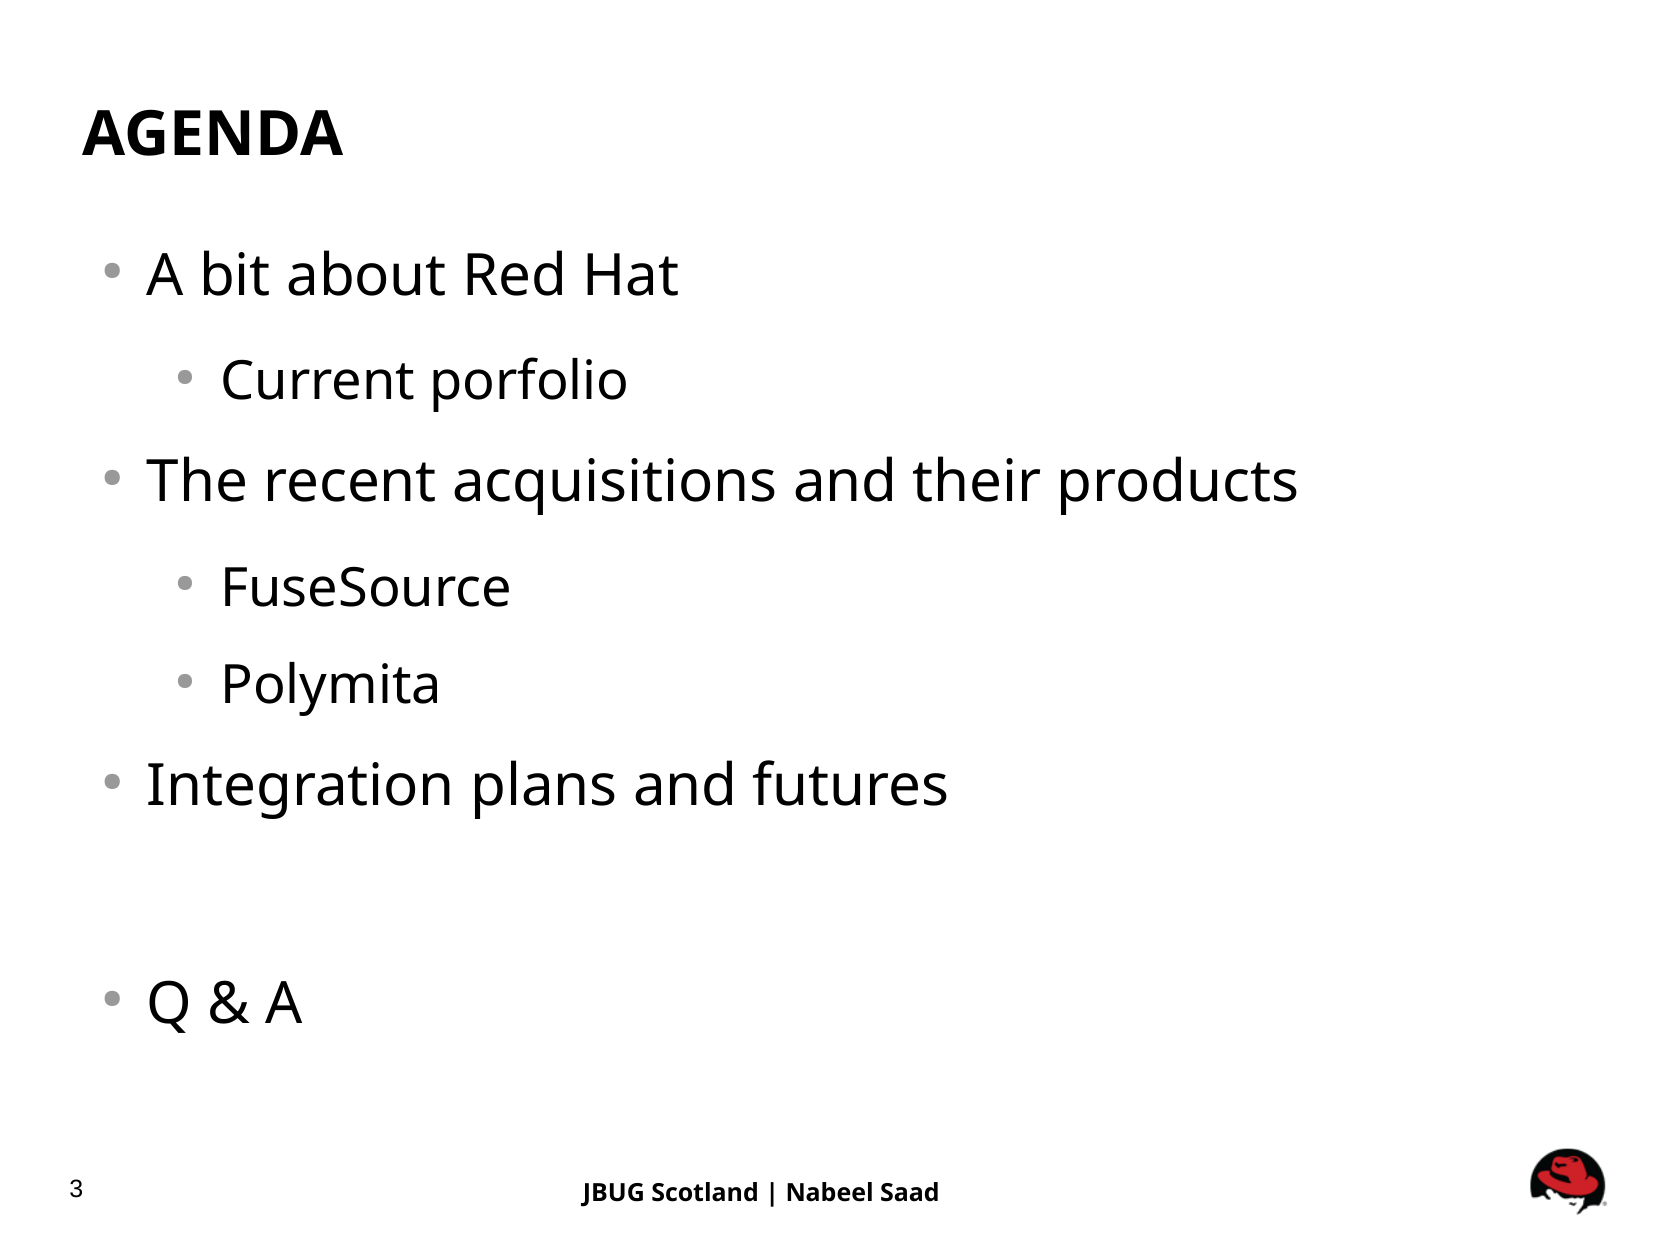

# AGENDA
A bit about Red Hat
Current porfolio
The recent acquisitions and their products
FuseSource
Polymita
Integration plans and futures
Q & A